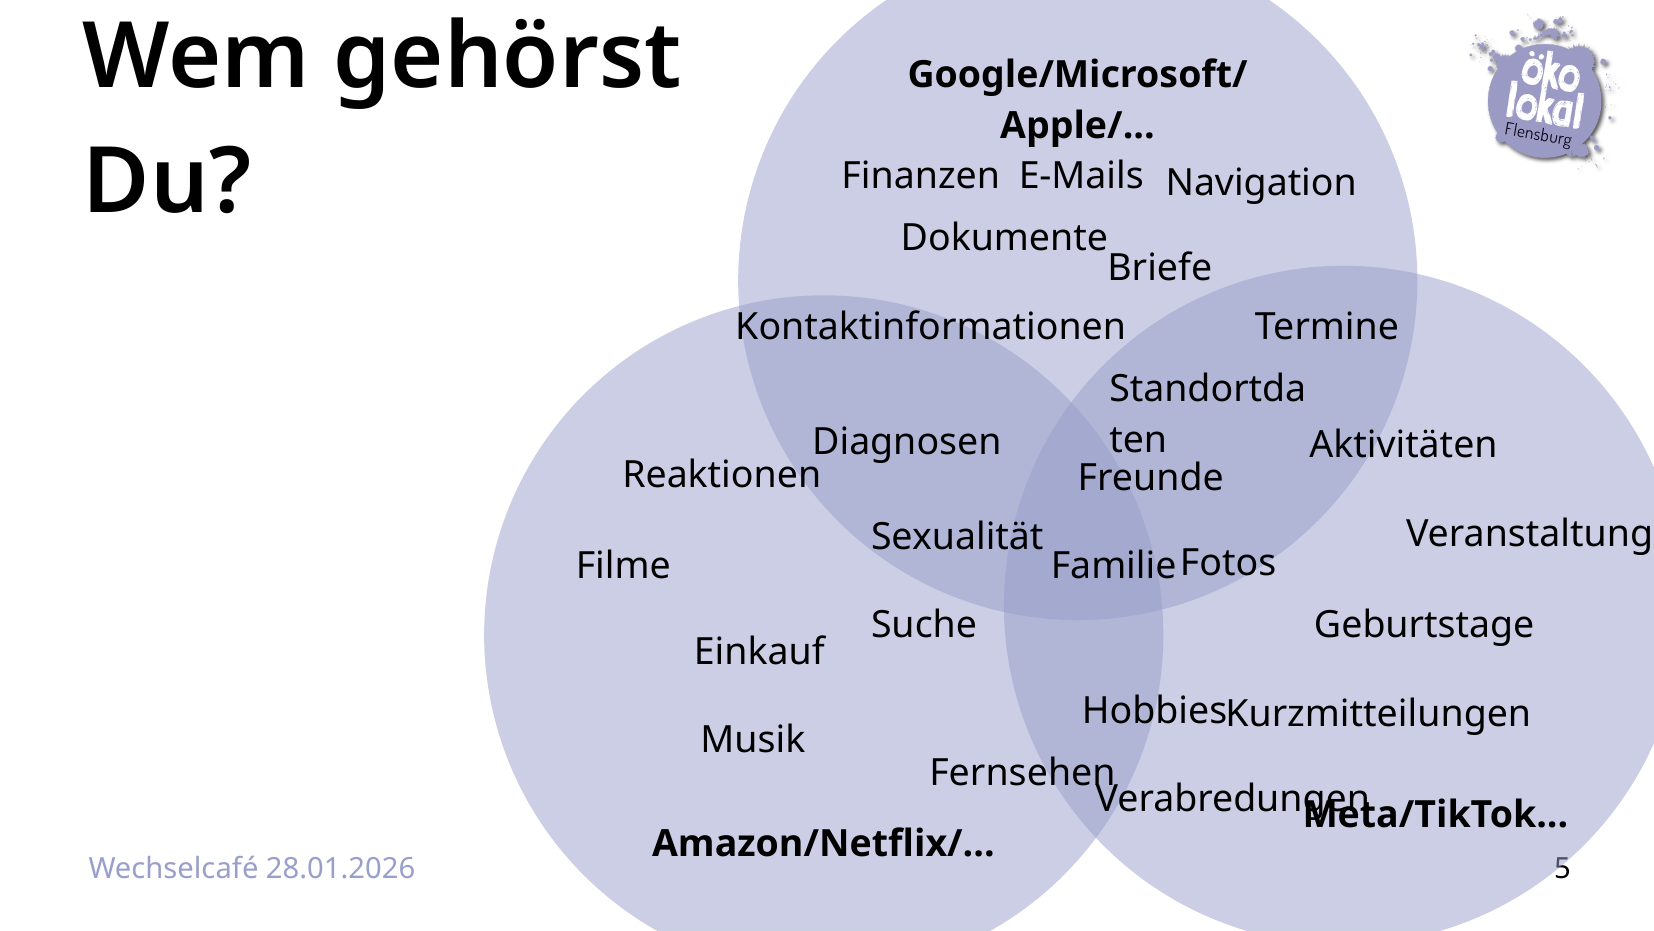

Google/Microsoft/Apple/...
# Wem gehörst Du?
Finanzen
E-Mails
Navigation
Dokumente
Briefe
Meta/TikTok...
Kontaktinformationen
Termine
Amazon/Netflix/...
Standortdaten
Diagnosen
Aktivitäten
Reaktionen
Freunde
Veranstaltungen
Sexualität
Fotos
Filme
Familie
Suche
Geburtstage
Einkauf
Hobbies
Kurzmitteilungen
Musik
Fernsehen
Verabredungen